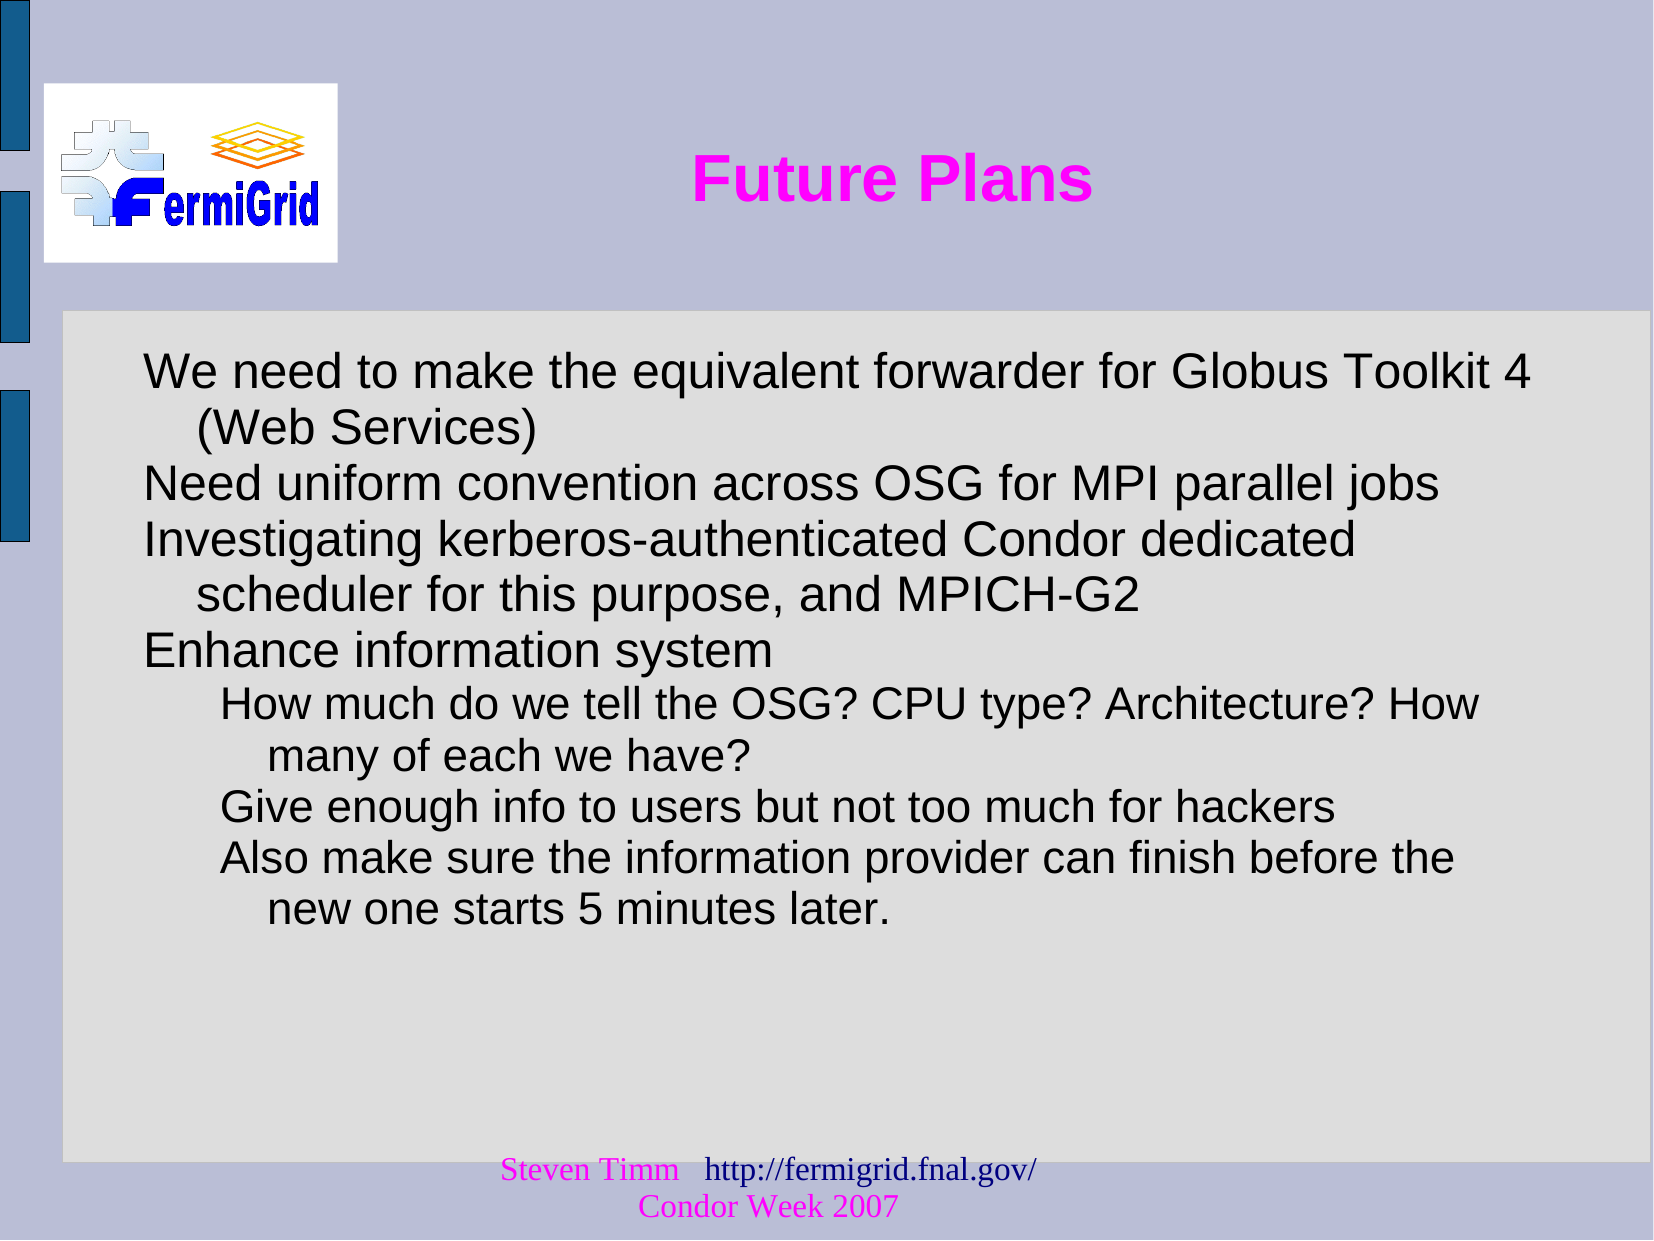

# Future Plans
We need to make the equivalent forwarder for Globus Toolkit 4 (Web Services)
Need uniform convention across OSG for MPI parallel jobs
Investigating kerberos-authenticated Condor dedicated scheduler for this purpose, and MPICH-G2
Enhance information system
How much do we tell the OSG? CPU type? Architecture? How many of each we have?
Give enough info to users but not too much for hackers
Also make sure the information provider can finish before the new one starts 5 minutes later.